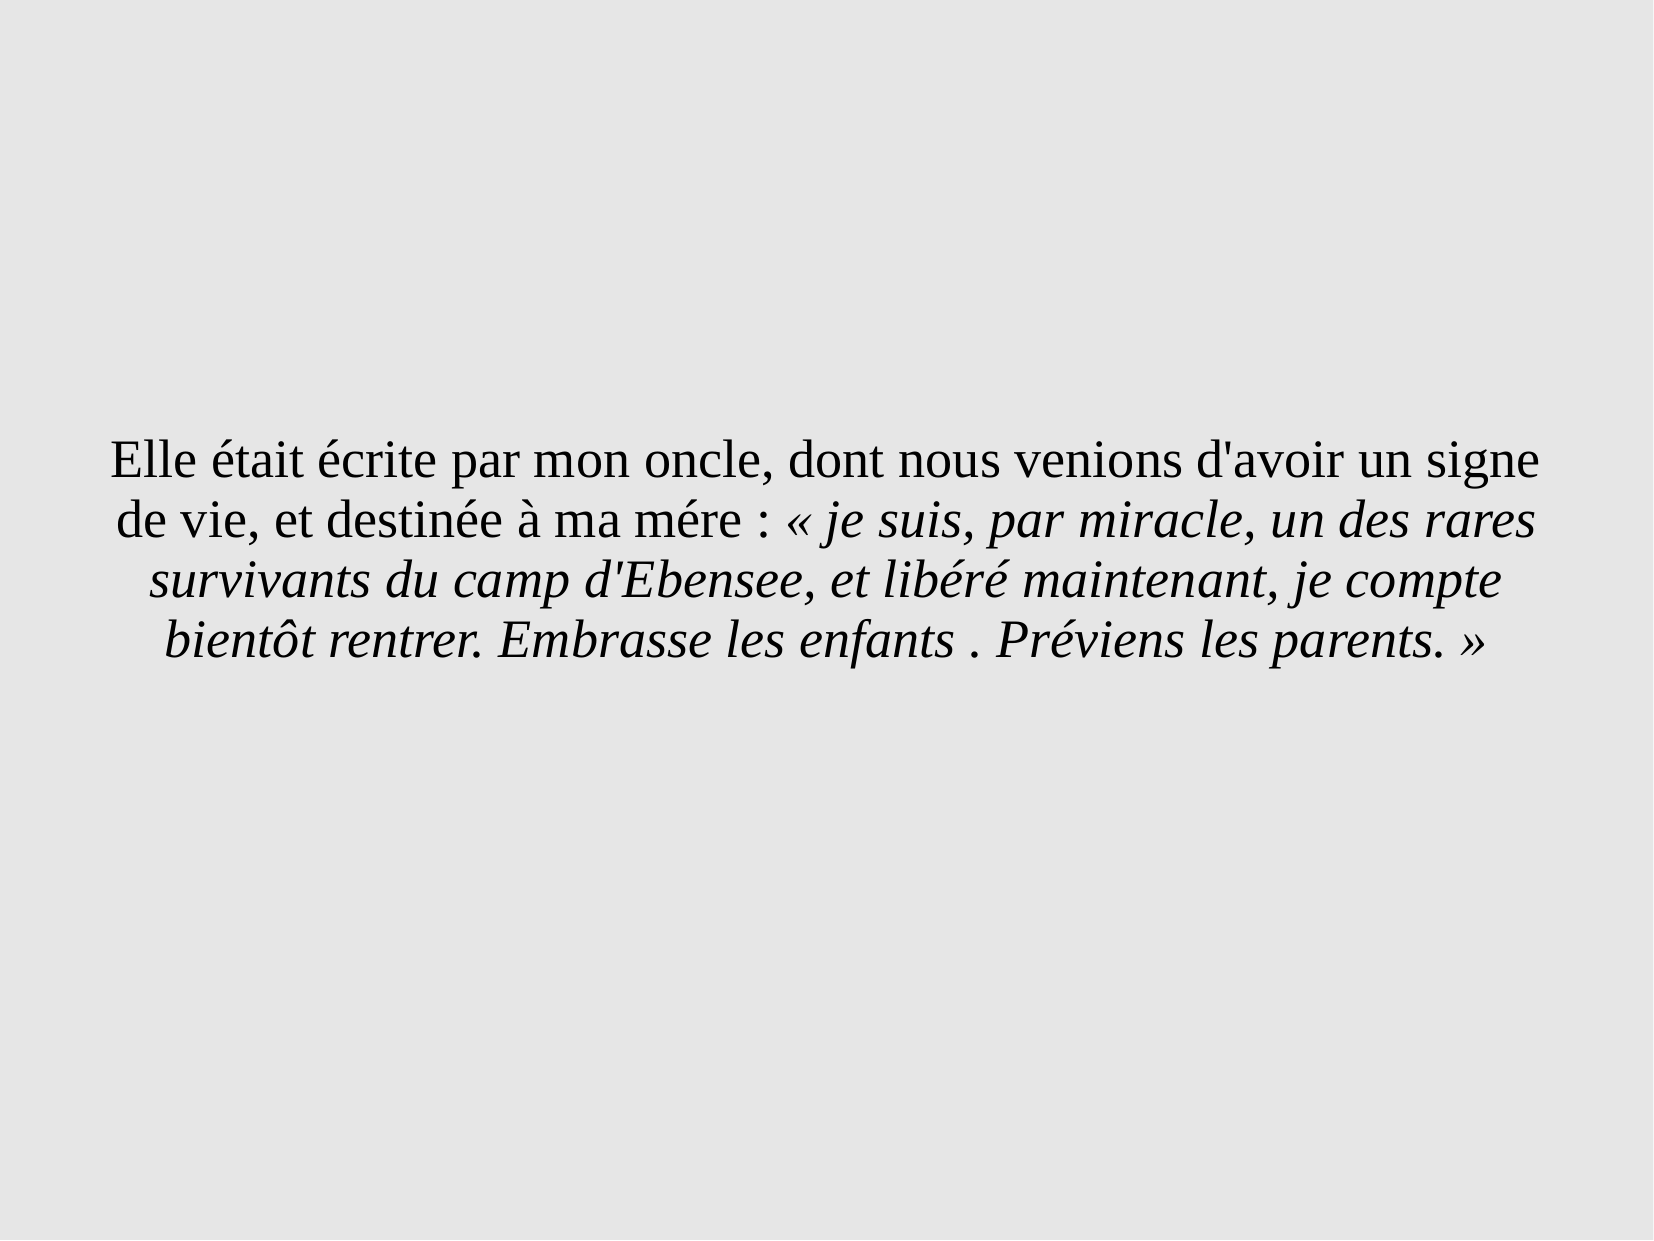

# Elle était écrite par mon oncle, dont nous venions d'avoir un signe de vie, et destinée à ma mére : « je suis, par miracle, un des rares survivants du camp d'Ebensee, et libéré maintenant, je compte bientôt rentrer. Embrasse les enfants . Préviens les parents. »